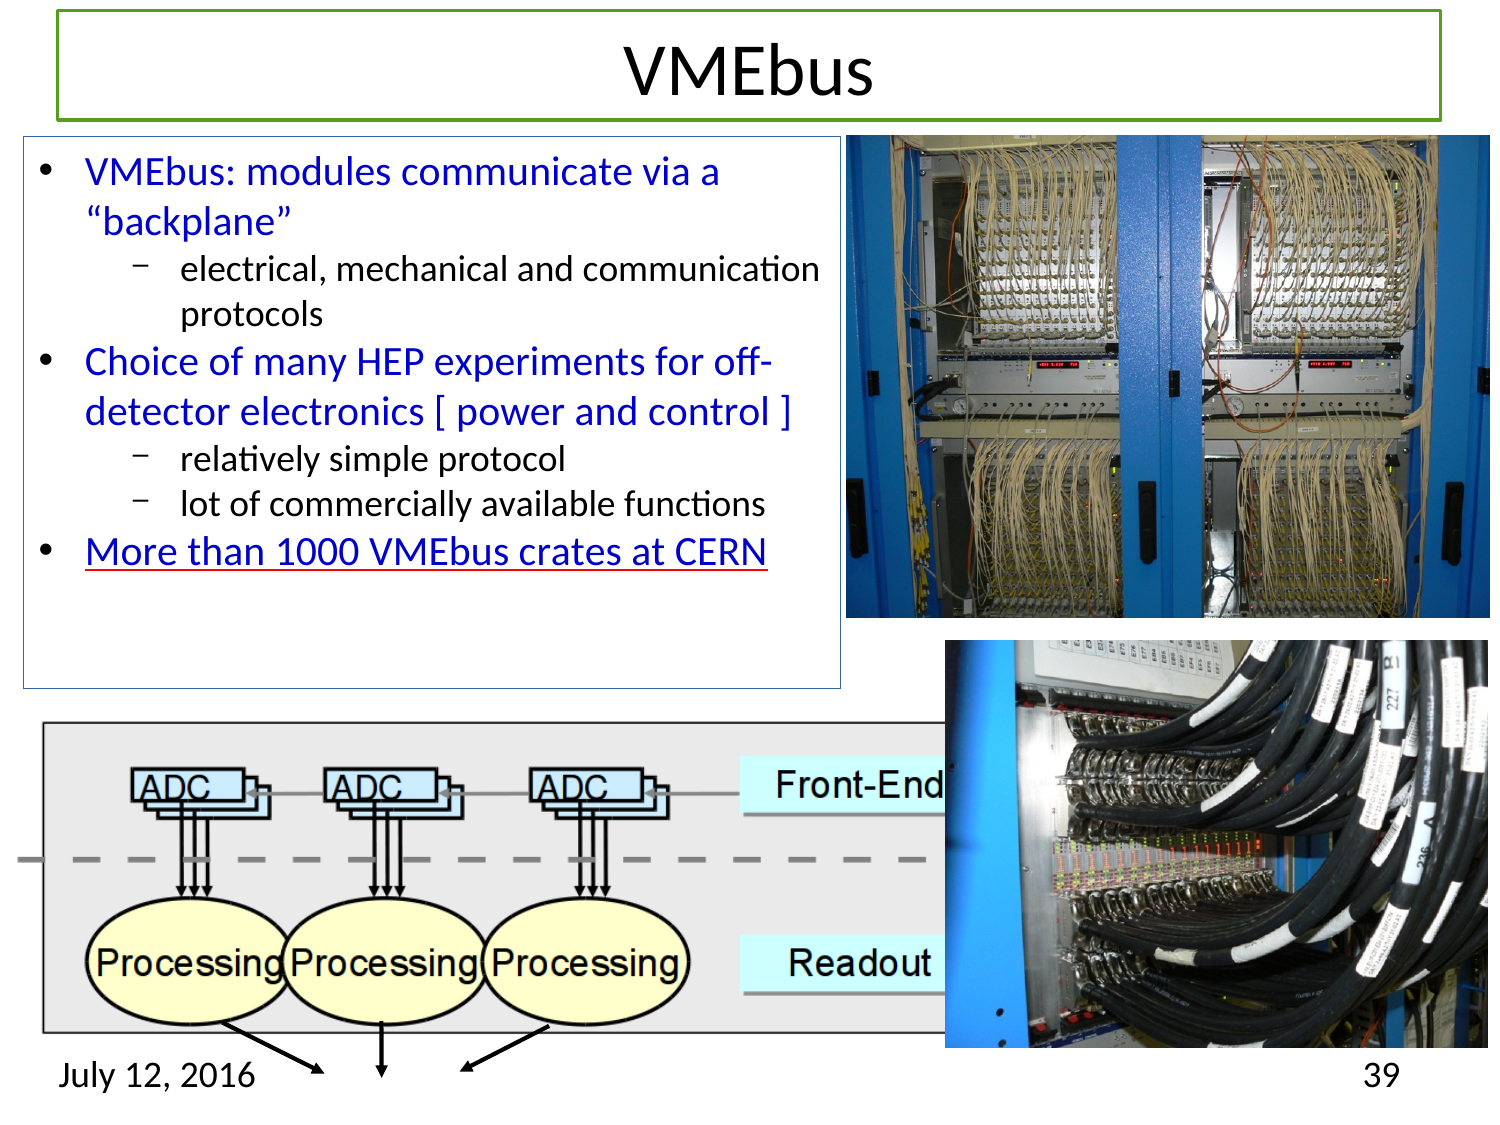

# VMEbus
VMEbus: modules communicate via a “backplane”
electrical, mechanical and communication protocols
Choice of many HEP experiments for off-detector electronics [ power and control ]
relatively simple protocol
lot of commercially available functions
More than 1000 VMEbus crates at CERN
39